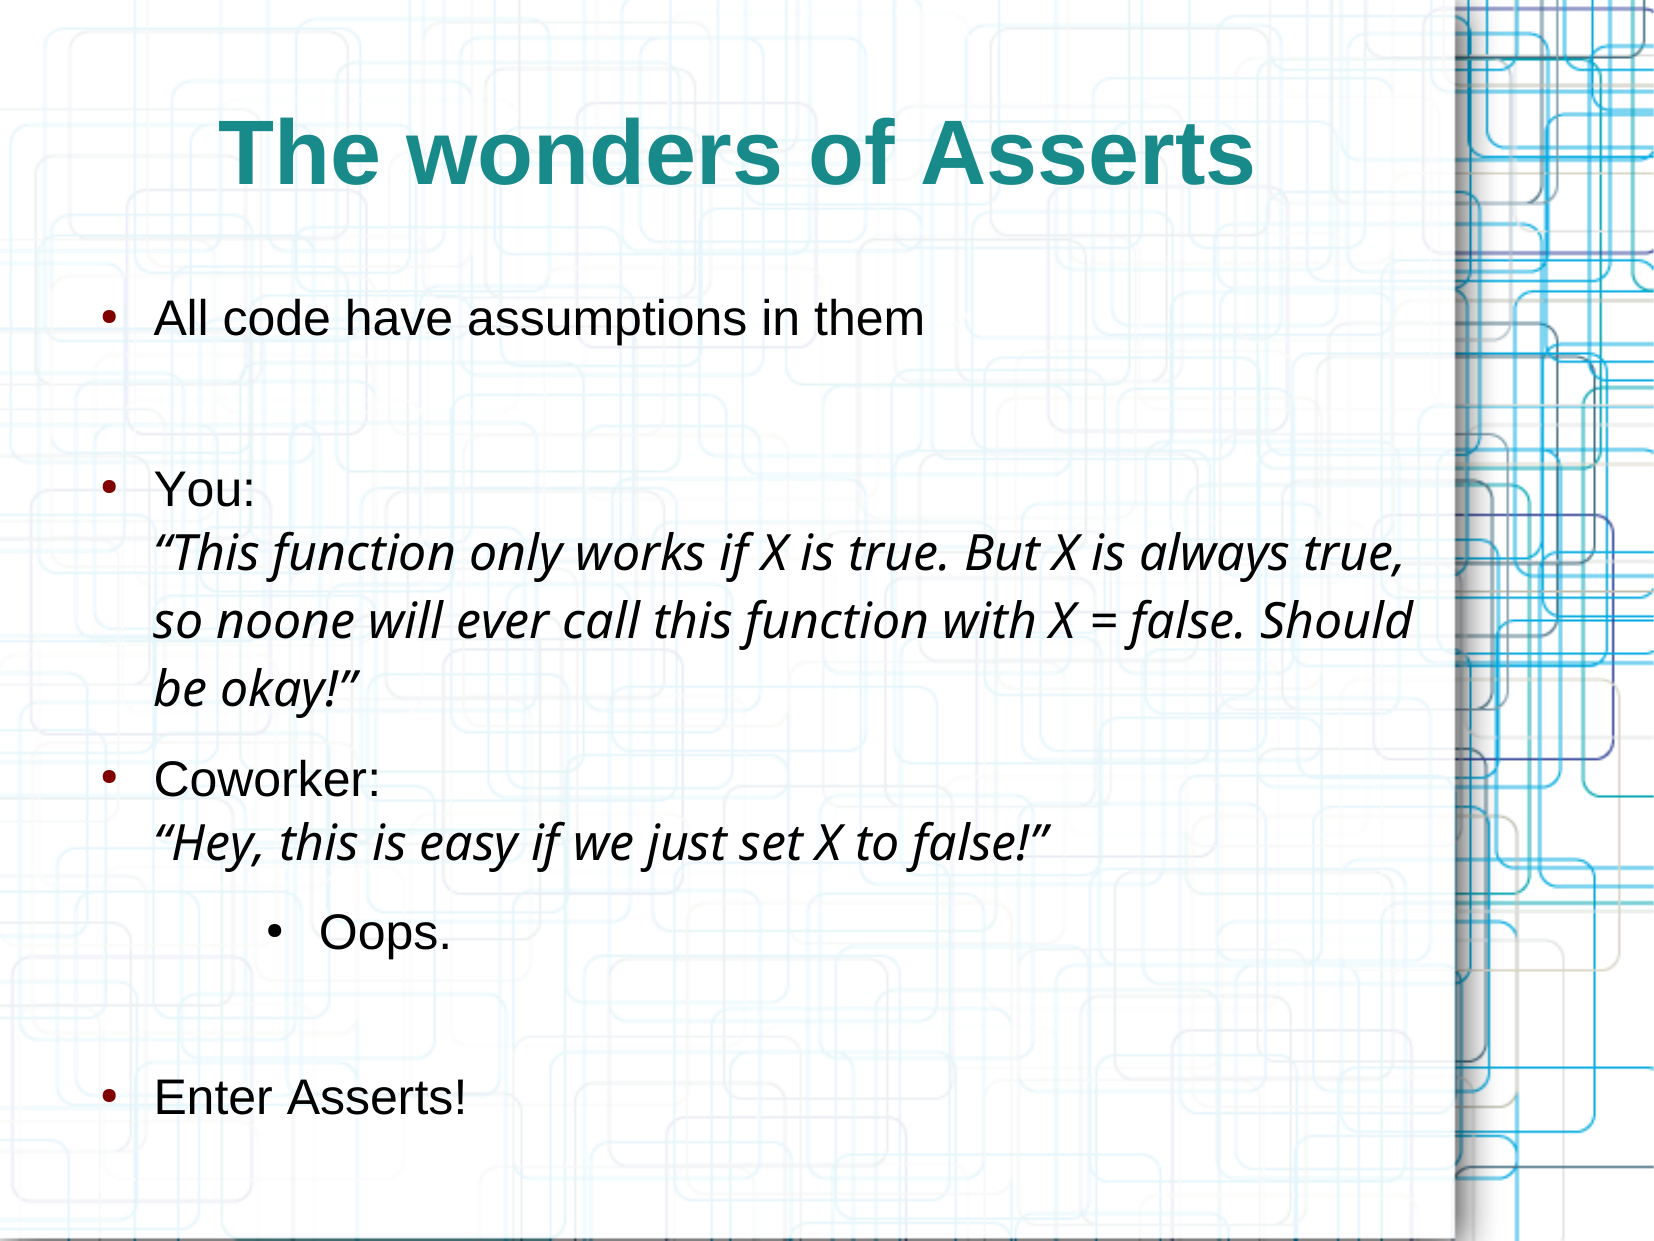

# The wonders of Asserts
All code have assumptions in them
You:
“This function only works if X is true. But X is always true, so noone will ever call this function with X = false. Should be okay!”
Coworker:
“Hey, this is easy if we just set X to false!”
Oops.
Enter Asserts!